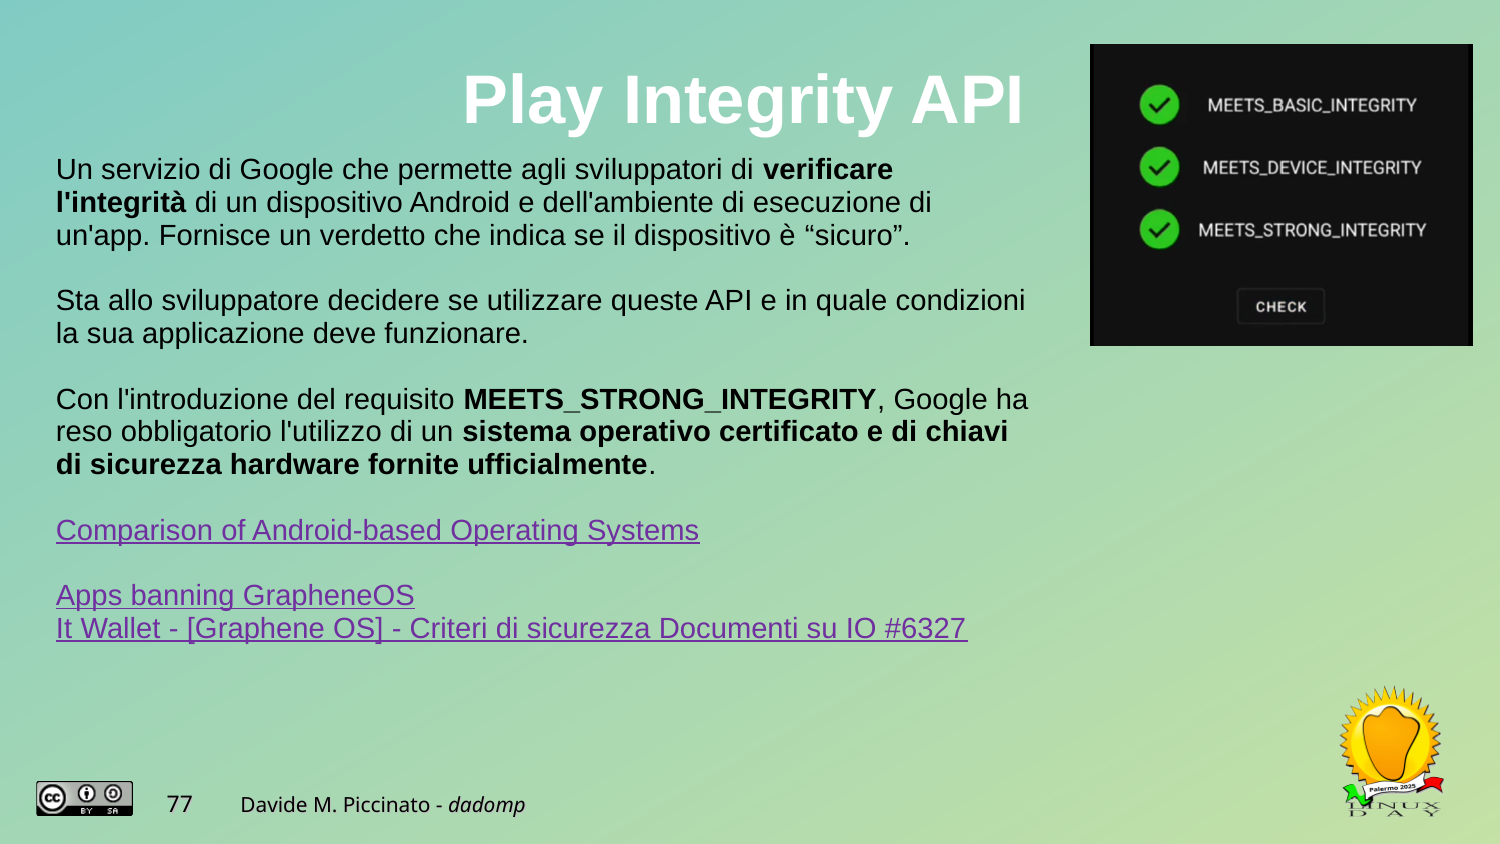

# Play Integrity API
Un servizio di Google che permette agli sviluppatori di verificare l'integrità di un dispositivo Android e dell'ambiente di esecuzione di un'app. Fornisce un verdetto che indica se il dispositivo è “sicuro”.
Sta allo sviluppatore decidere se utilizzare queste API e in quale condizioni la sua applicazione deve funzionare.
Con l'introduzione del requisito MEETS_STRONG_INTEGRITY, Google ha reso obbligatorio l'utilizzo di un sistema operativo certificato e di chiavi di sicurezza hardware fornite ufficialmente.
Comparison of Android-based Operating Systems
Apps banning GrapheneOS
It Wallet - [Graphene OS] - Criteri di sicurezza Documenti su IO #6327